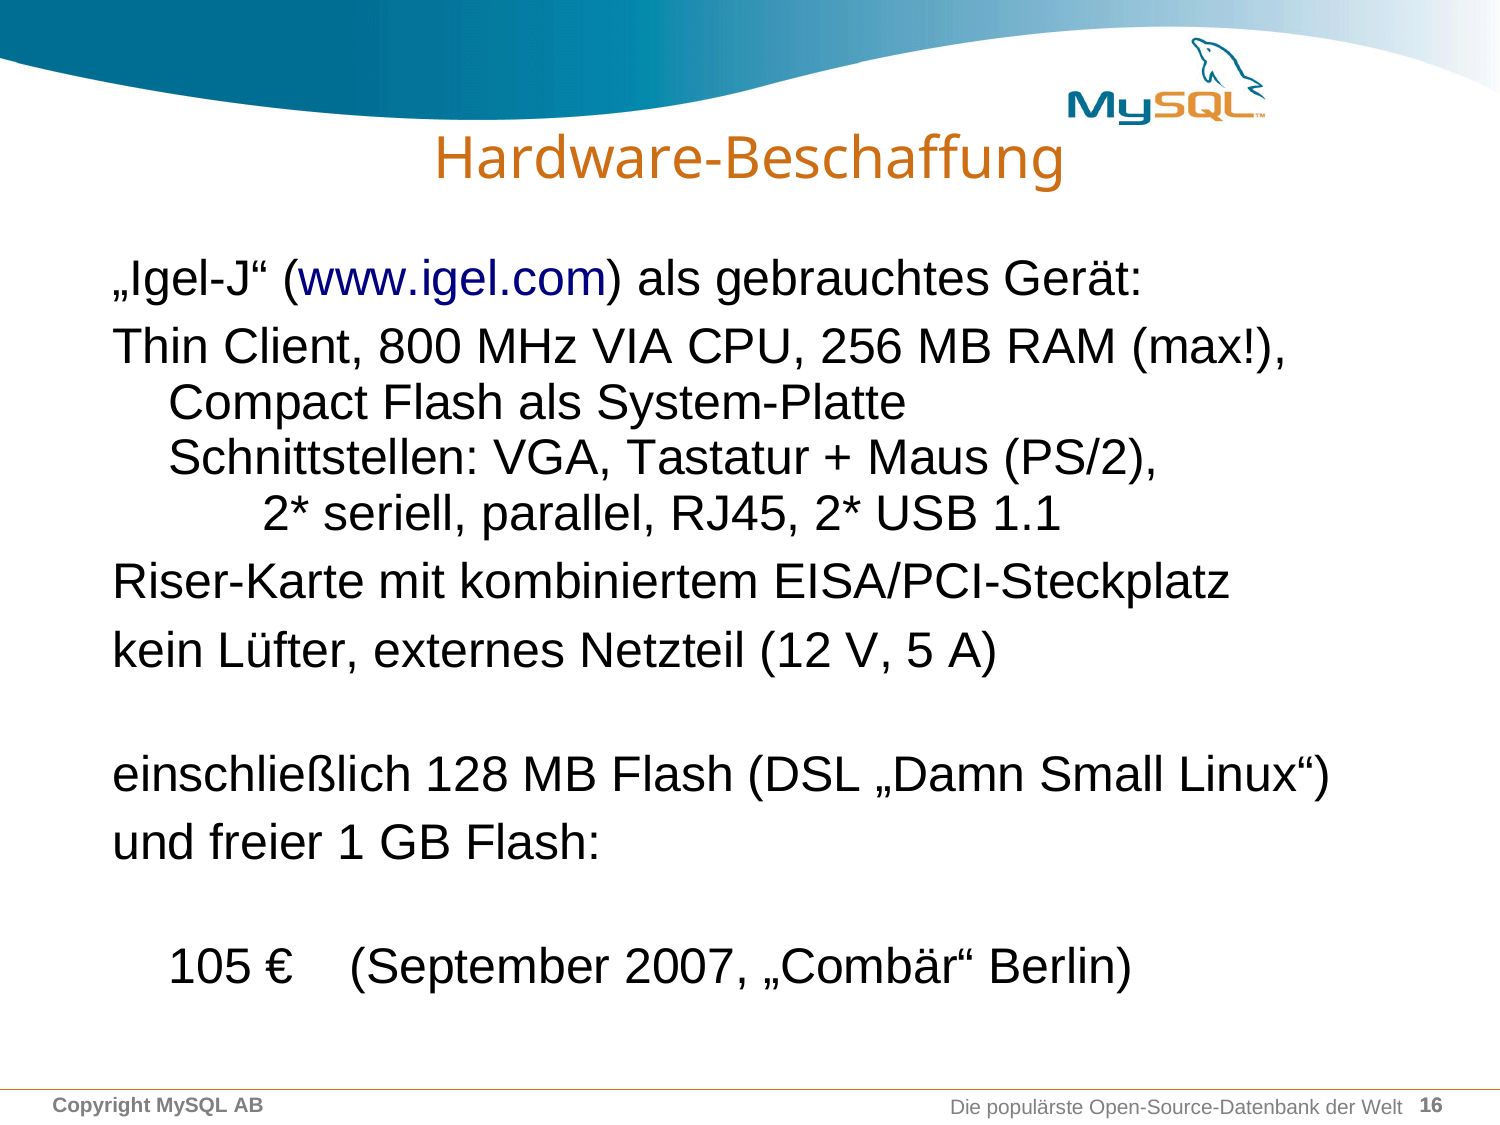

# Hardware-Beschaffung
„Igel-J“ (www.igel.com) als gebrauchtes Gerät:
Thin Client, 800 MHz VIA CPU, 256 MB RAM (max!),
Compact Flash als System-Platte
Schnittstellen: VGA, Tastatur + Maus (PS/2),
	2* seriell, parallel, RJ45, 2* USB 1.1
Riser-Karte mit kombiniertem EISA/PCI-Steckplatz
kein Lüfter, externes Netzteil (12 V, 5 A)
einschließlich 128 MB Flash (DSL „Damn Small Linux“)
und freier 1 GB Flash:
105 € (September 2007, „Combär“ Berlin)